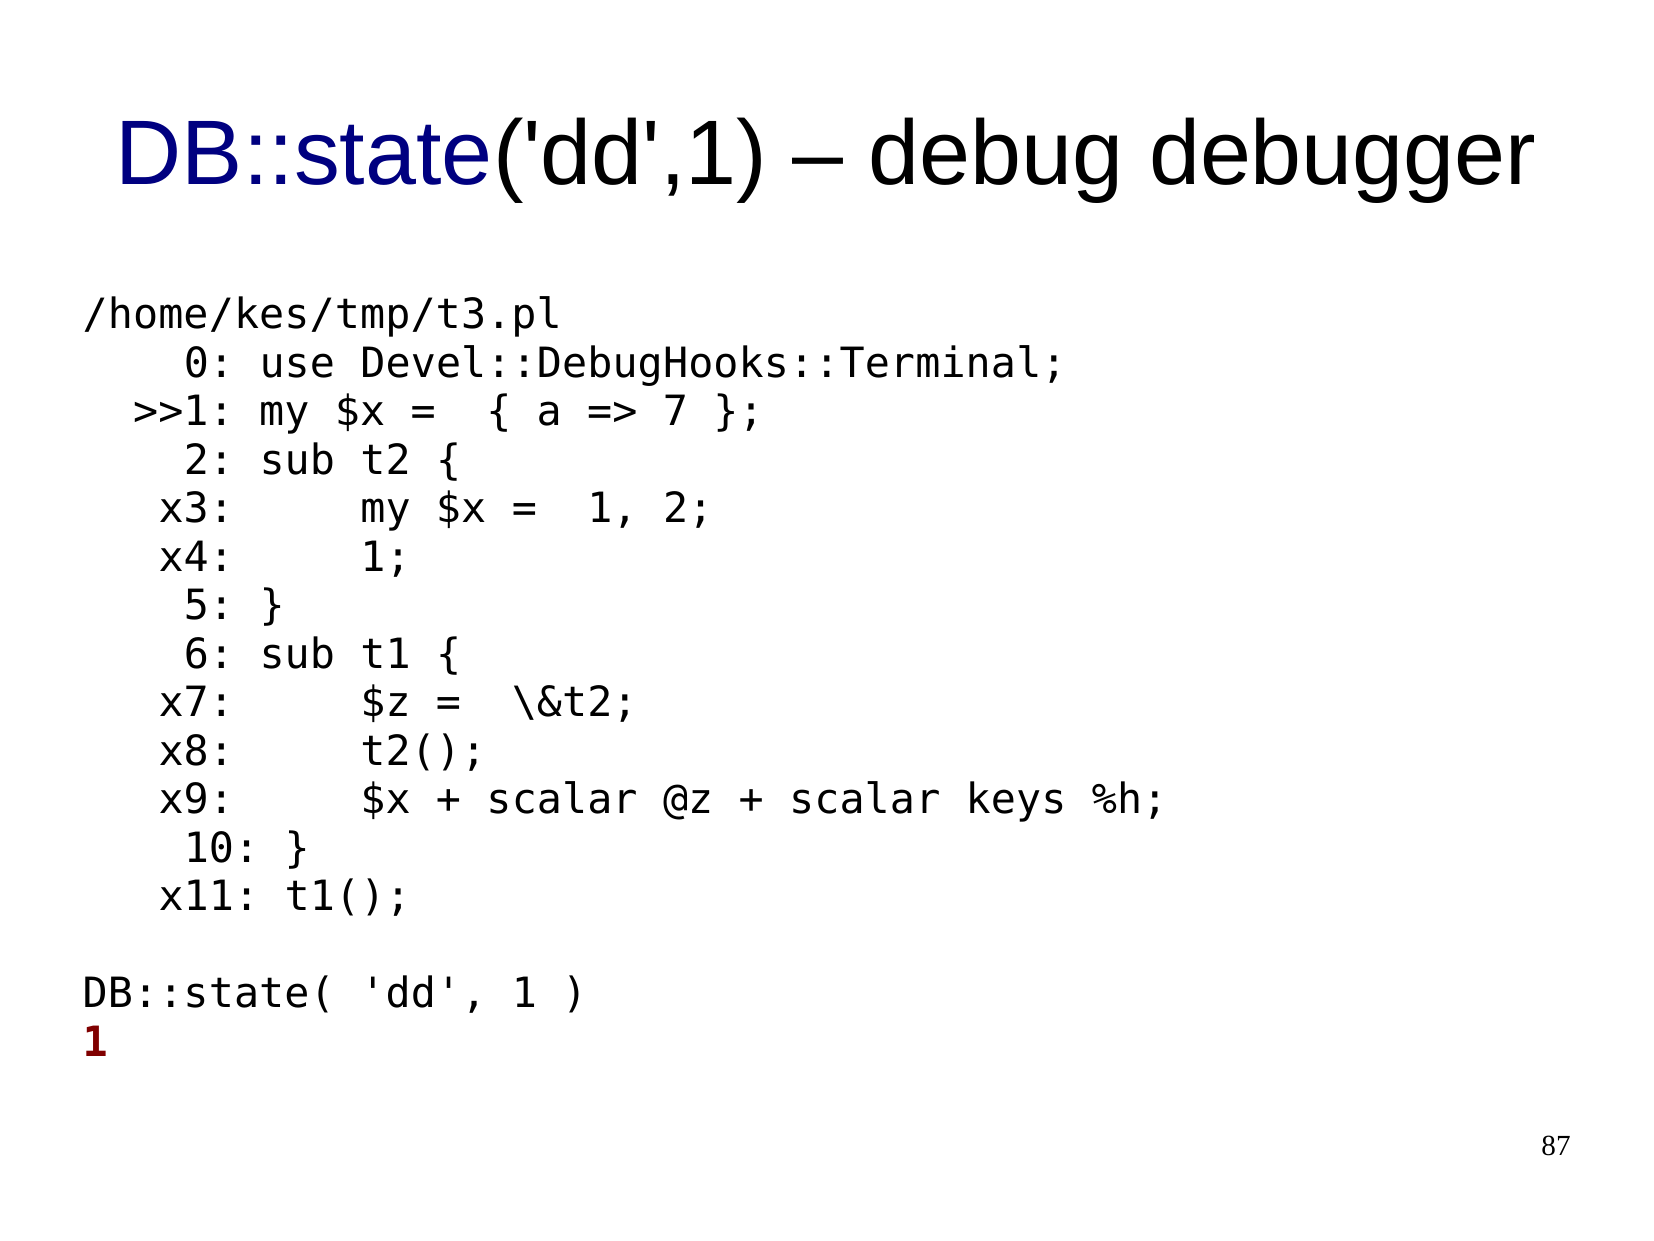

# DB::state('dd',1) – debug debugger
/home/kes/tmp/t3.pl
 0: use Devel::DebugHooks::Terminal;
 >>1: my $x = { a => 7 };
 2: sub t2 {
 x3: my $x = 1, 2;
 x4: 1;
 5: }
 6: sub t1 {
 x7: $z = \&t2;
 x8: t2();
 x9: $x + scalar @z + scalar keys %h;
 10: }
 x11: t1();
DB::state( 'dd', 1 )
1
87